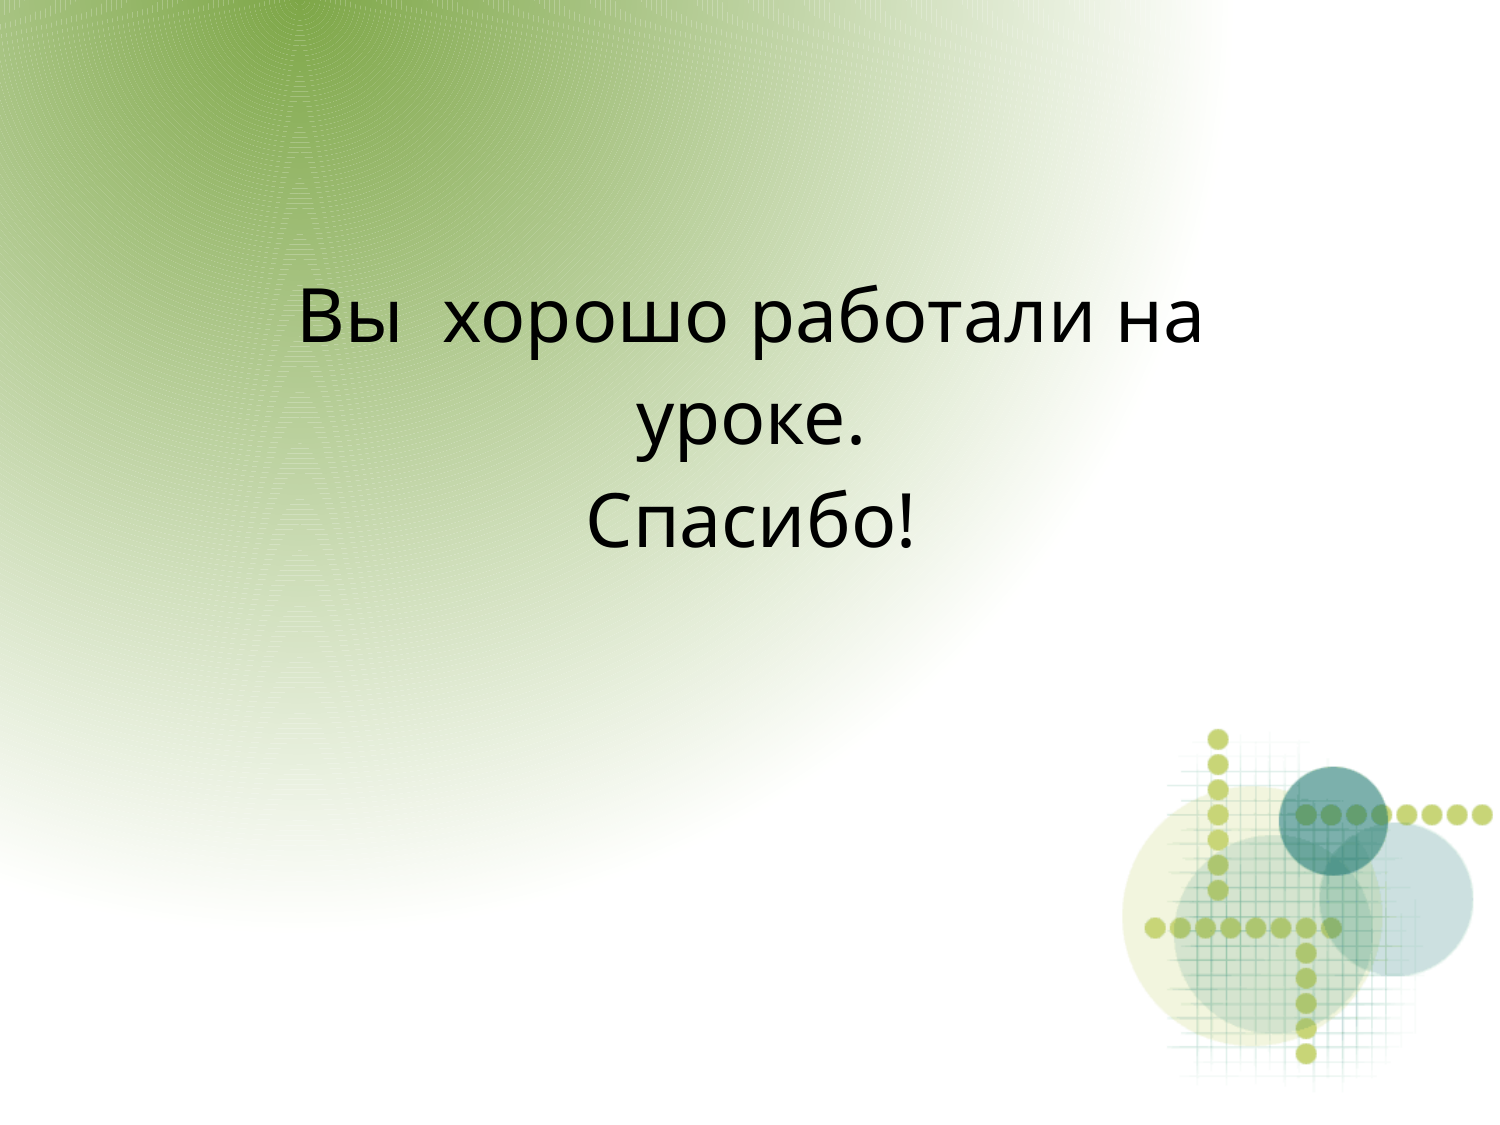

#
Вы хорошо работали на уроке.
Спасибо!